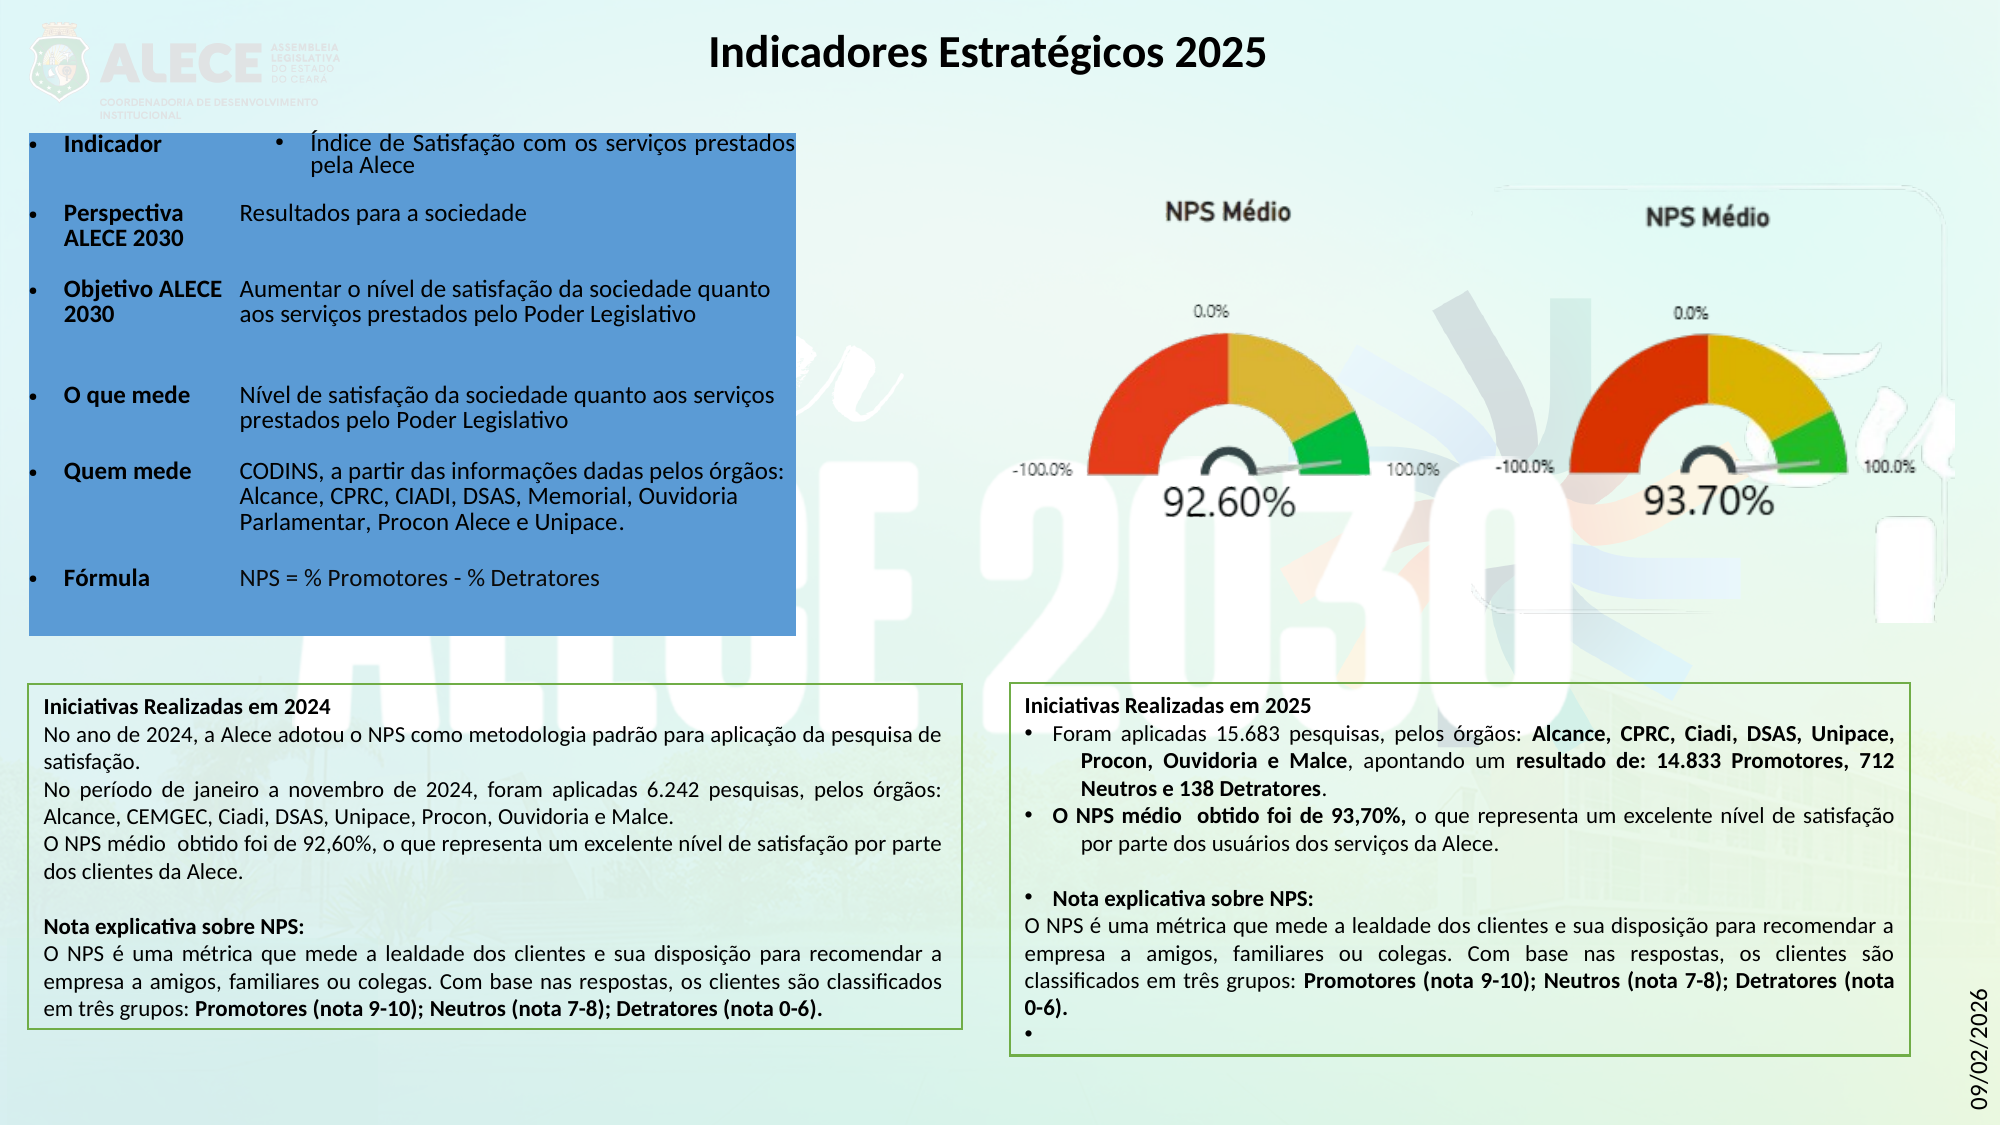

# Indicadores Estratégicos 2025
| Indicador | Índice de Satisfação com os serviços prestados pela Alece |
| --- | --- |
| Perspectiva ALECE 2030 | Resultados para a sociedade |
| Objetivo ALECE 2030 | Aumentar o nível de satisfação da sociedade quanto aos serviços prestados pelo Poder Legislativo |
| O que mede | Nível de satisfação da sociedade quanto aos serviços prestados pelo Poder Legislativo |
| Quem mede | CODINS, a partir das informações dadas pelos órgãos: Alcance, CPRC, CIADI, DSAS, Memorial, Ouvidoria Parlamentar, Procon Alece e Unipace. |
| Fórmula | NPS = % Promotores - % Detratores |
Iniciativas Realizadas em 2025
Foram aplicadas 15.683 pesquisas, pelos órgãos: Alcance, CPRC, Ciadi, DSAS, Unipace, Procon, Ouvidoria e Malce, apontando um resultado de: 14.833 Promotores, 712 Neutros e 138 Detratores.
O NPS médio obtido foi de 93,70%, o que representa um excelente nível de satisfação por parte dos usuários dos serviços da Alece.
Nota explicativa sobre NPS:
O NPS é uma métrica que mede a lealdade dos clientes e sua disposição para recomendar a empresa a amigos, familiares ou colegas. Com base nas respostas, os clientes são classificados em três grupos: Promotores (nota 9-10); Neutros (nota 7-8); Detratores (nota 0-6).
Iniciativas Realizadas em 2024
No ano de 2024, a Alece adotou o NPS como metodologia padrão para aplicação da pesquisa de satisfação.
No período de janeiro a novembro de 2024, foram aplicadas 6.242 pesquisas, pelos órgãos: Alcance, CEMGEC, Ciadi, DSAS, Unipace, Procon, Ouvidoria e Malce.
O NPS médio obtido foi de 92,60%, o que representa um excelente nível de satisfação por parte dos clientes da Alece.
Nota explicativa sobre NPS:
O NPS é uma métrica que mede a lealdade dos clientes e sua disposição para recomendar a empresa a amigos, familiares ou colegas. Com base nas respostas, os clientes são classificados em três grupos: Promotores (nota 9-10); Neutros (nota 7-8); Detratores (nota 0-6).
09/02/2026